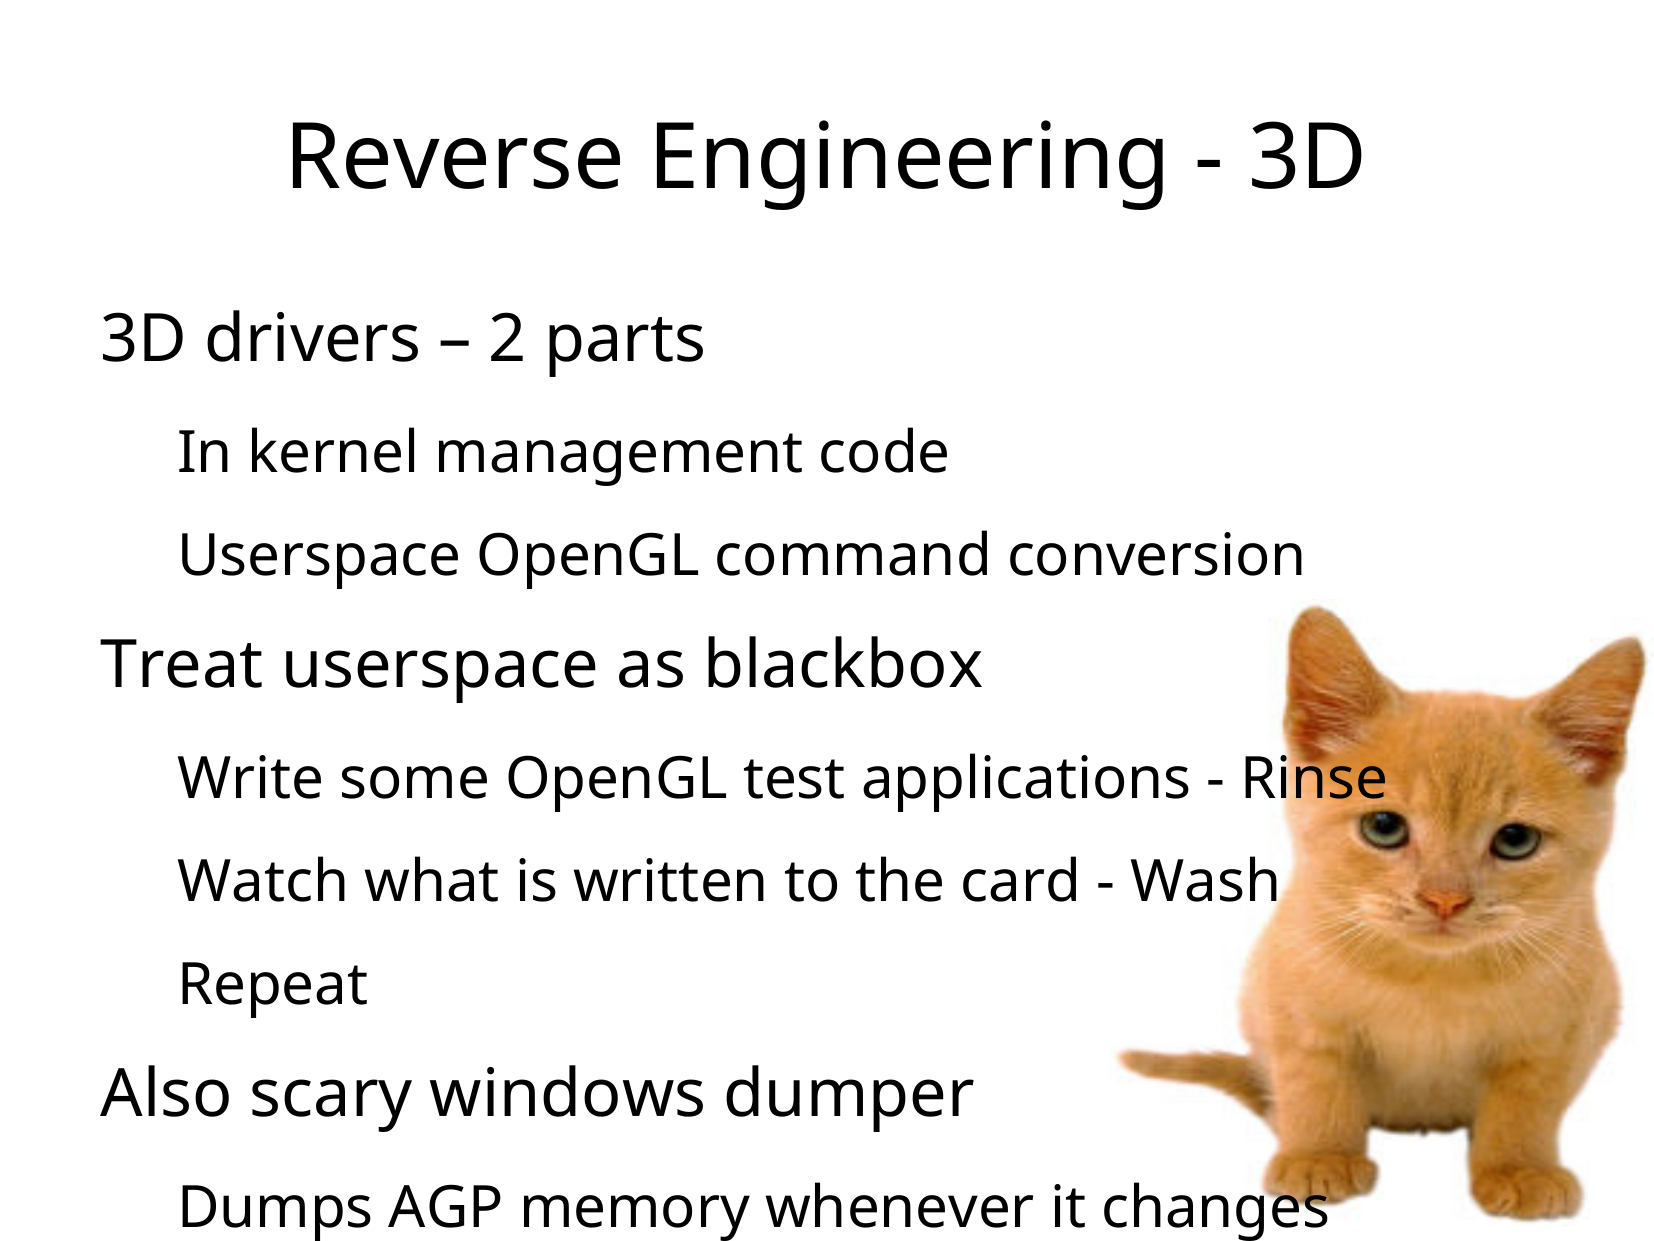

# Reverse Engineering - 3D
3D drivers – 2 parts
In kernel management code
Userspace OpenGL command conversion
Treat userspace as blackbox
Write some OpenGL test applications - Rinse
Watch what is written to the card - Wash
Repeat
Also scary windows dumper
Dumps AGP memory whenever it changes